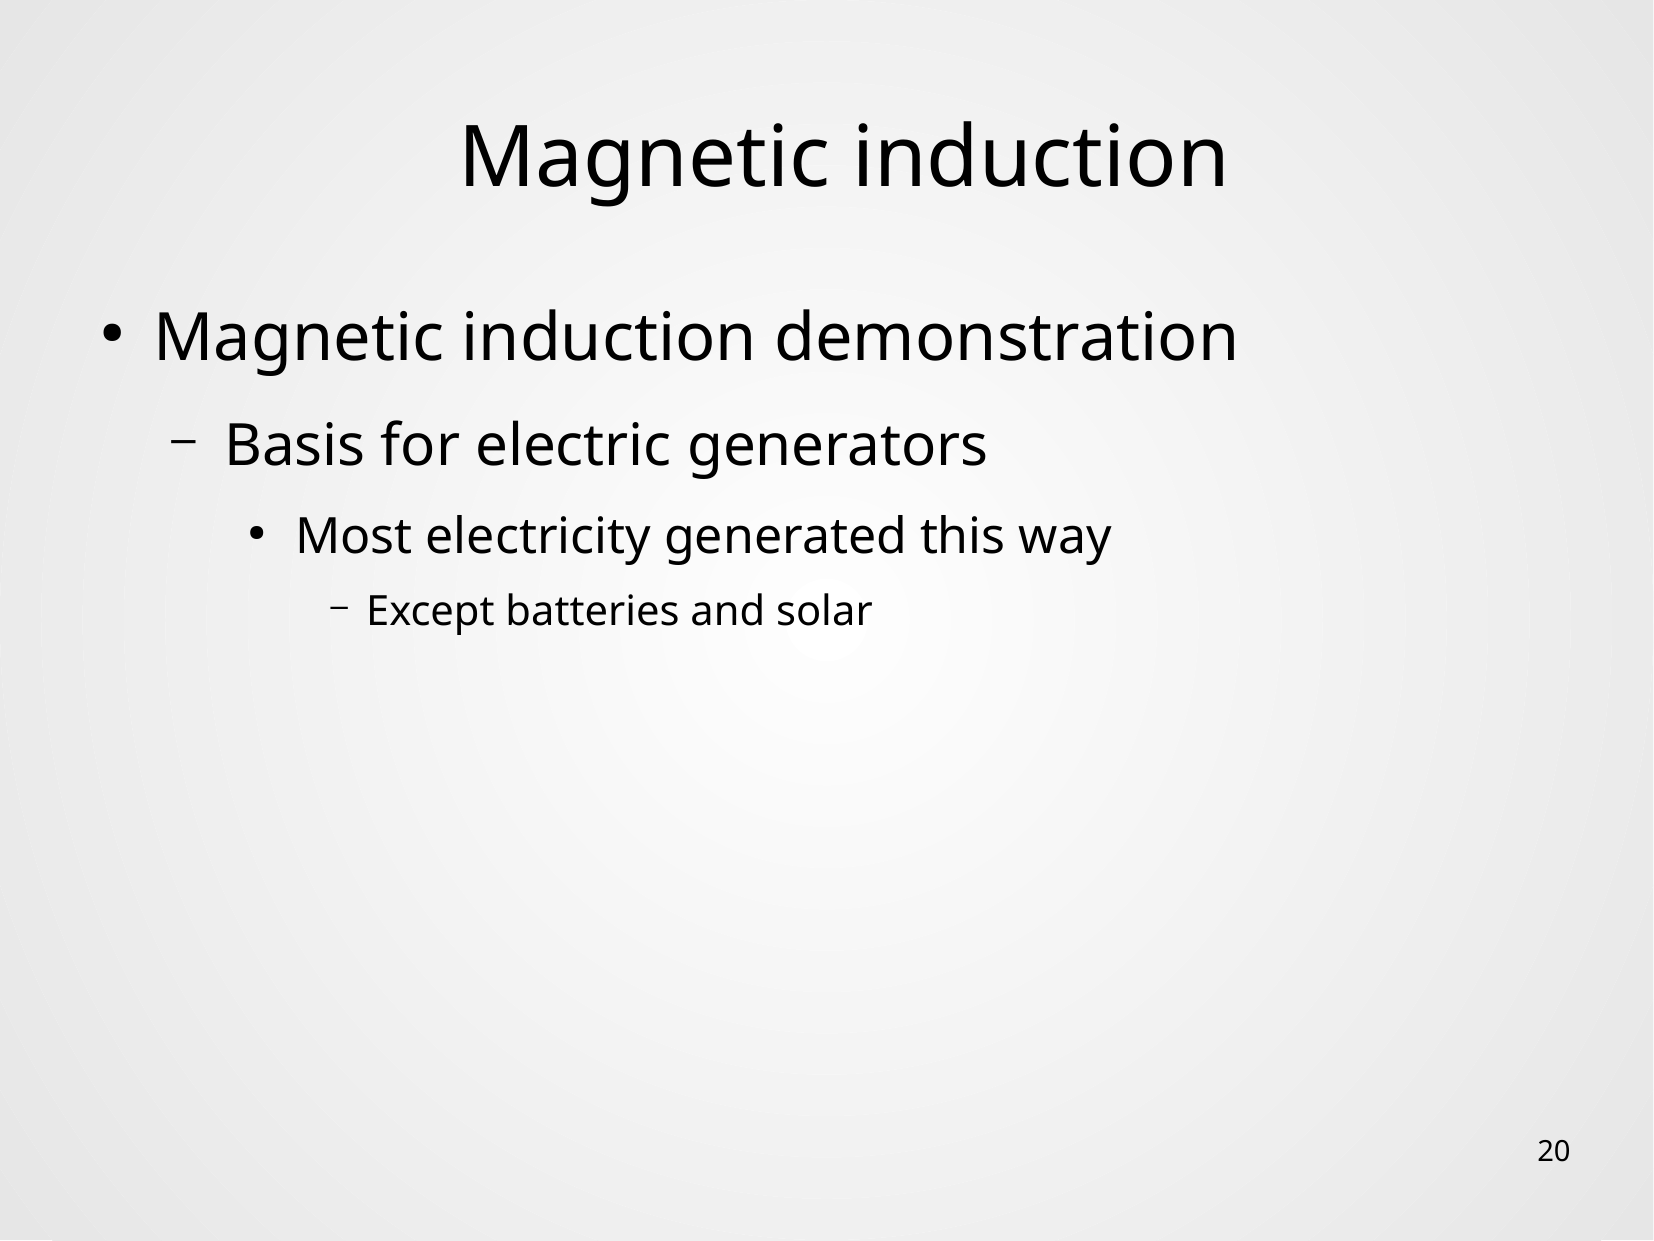

# Magnetic induction
Magnetic induction demonstration
Basis for electric generators
Most electricity generated this way
Except batteries and solar
20